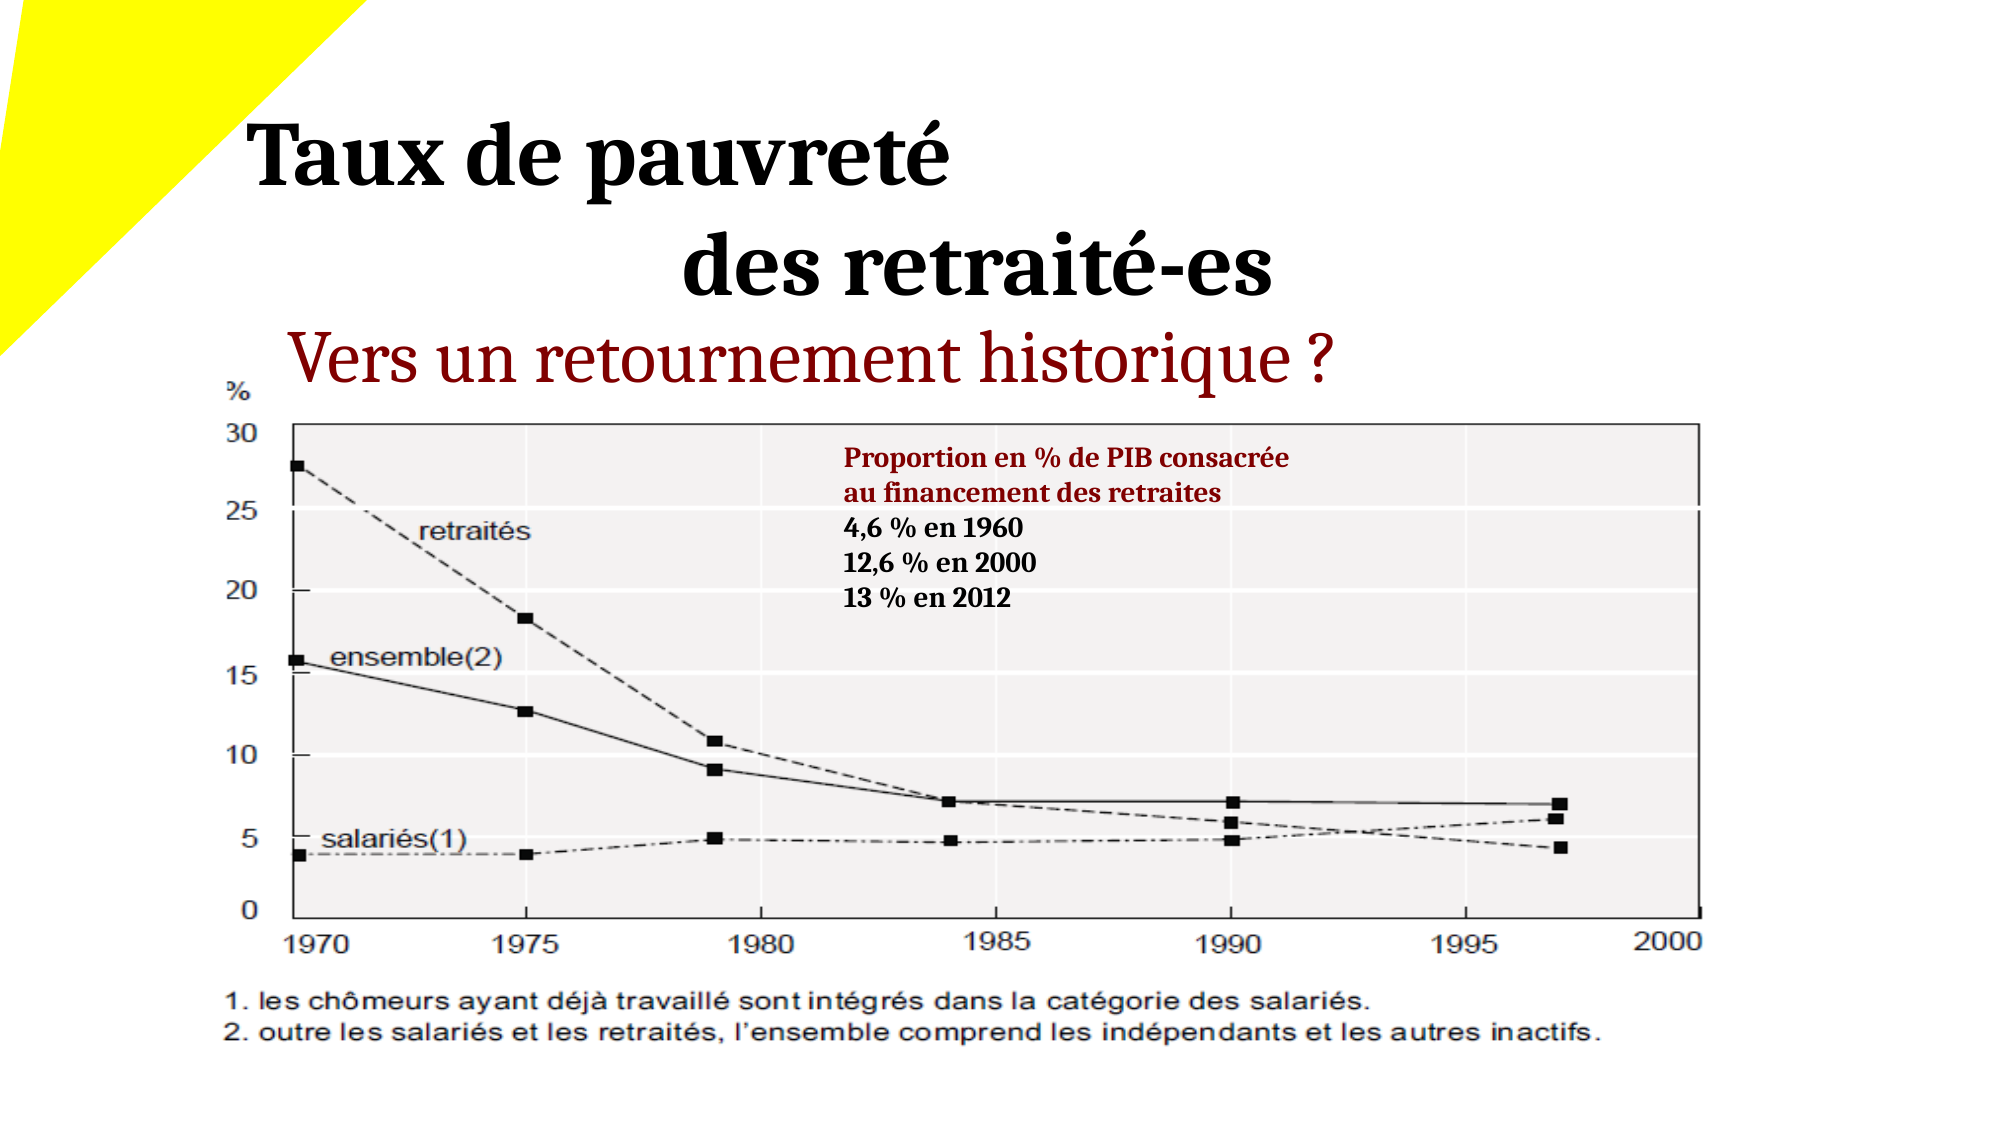

Taux de pauvreté
des retraité-es
Vers un retournement historique ?
Proportion en % de PIB consacrée
au financement des retraites
4,6 % en 1960
12,6 % en 2000
13 % en 2012